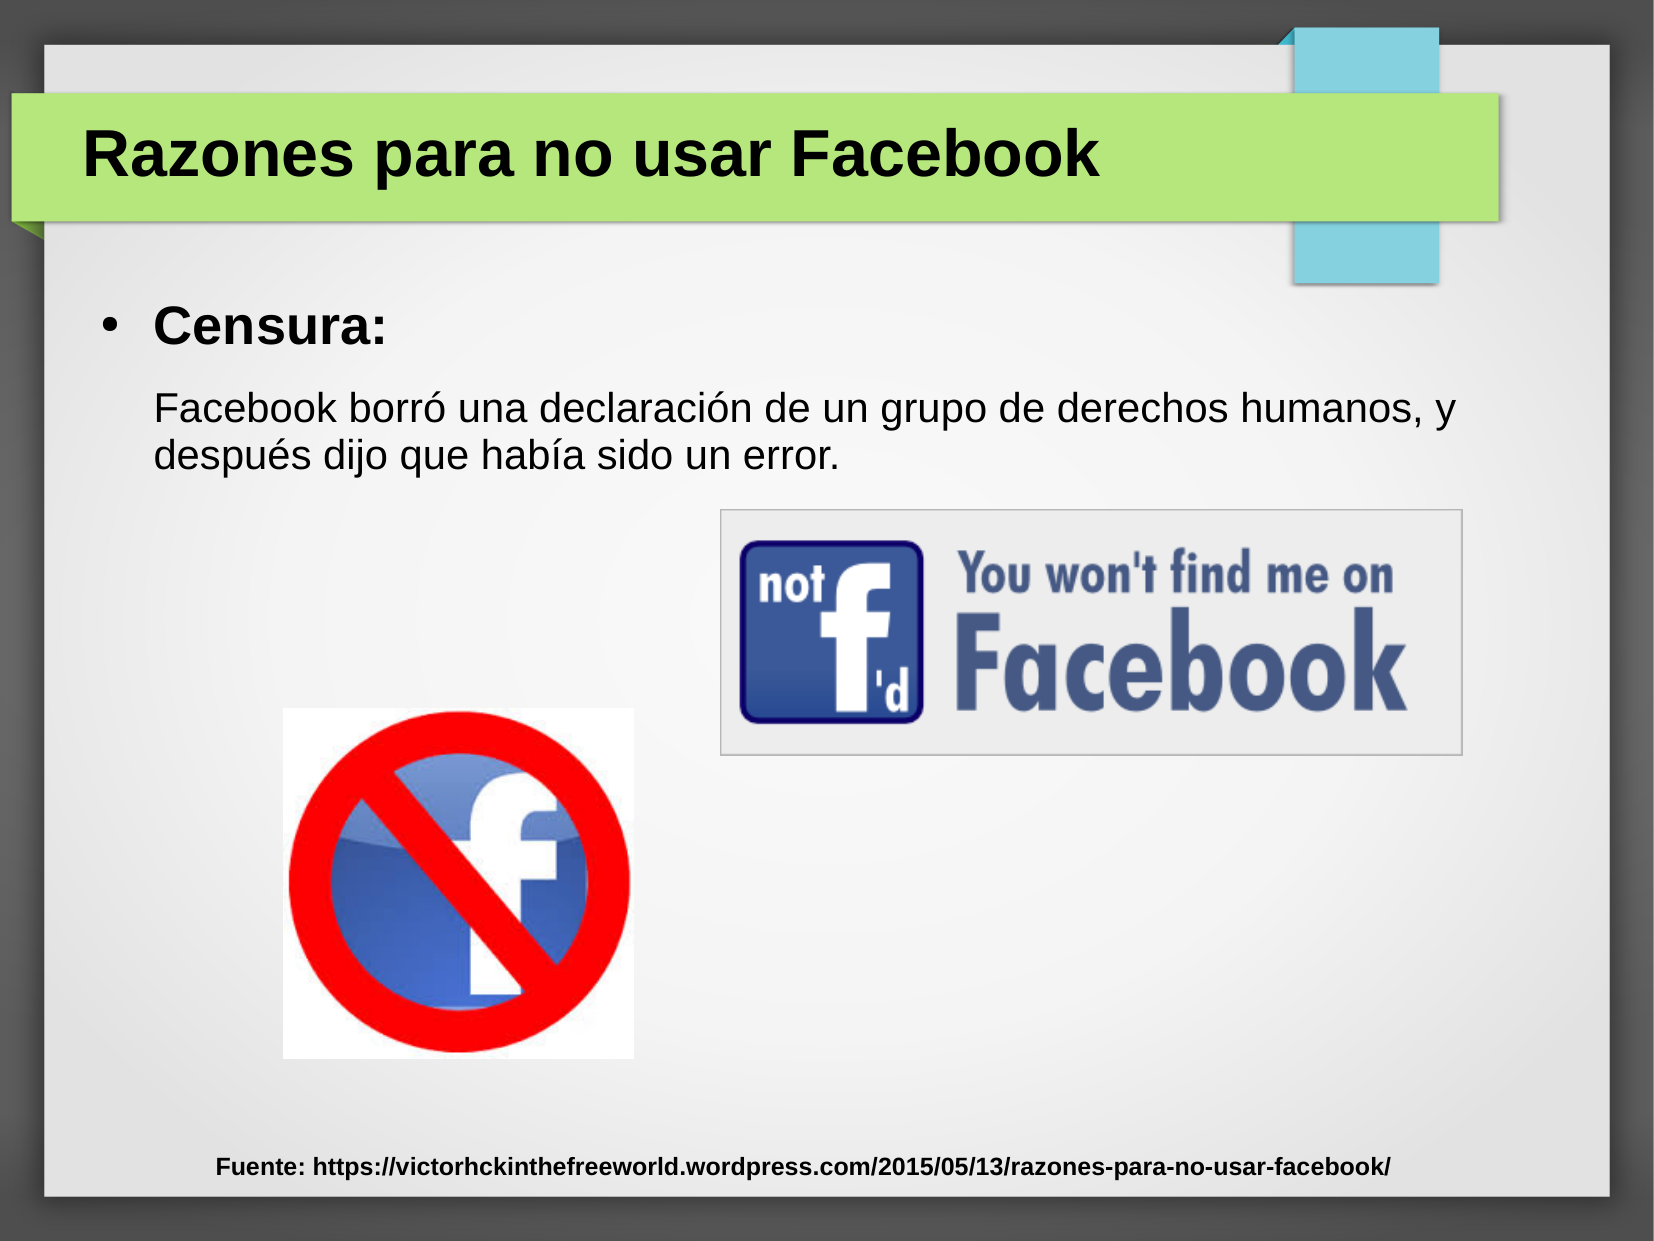

# Razones para no usar Facebook
Censura:
Facebook borró una declaración de un grupo de derechos humanos, y después dijo que había sido un error.
Fuente: https://victorhckinthefreeworld.wordpress.com/2015/05/13/razones-para-no-usar-facebook/